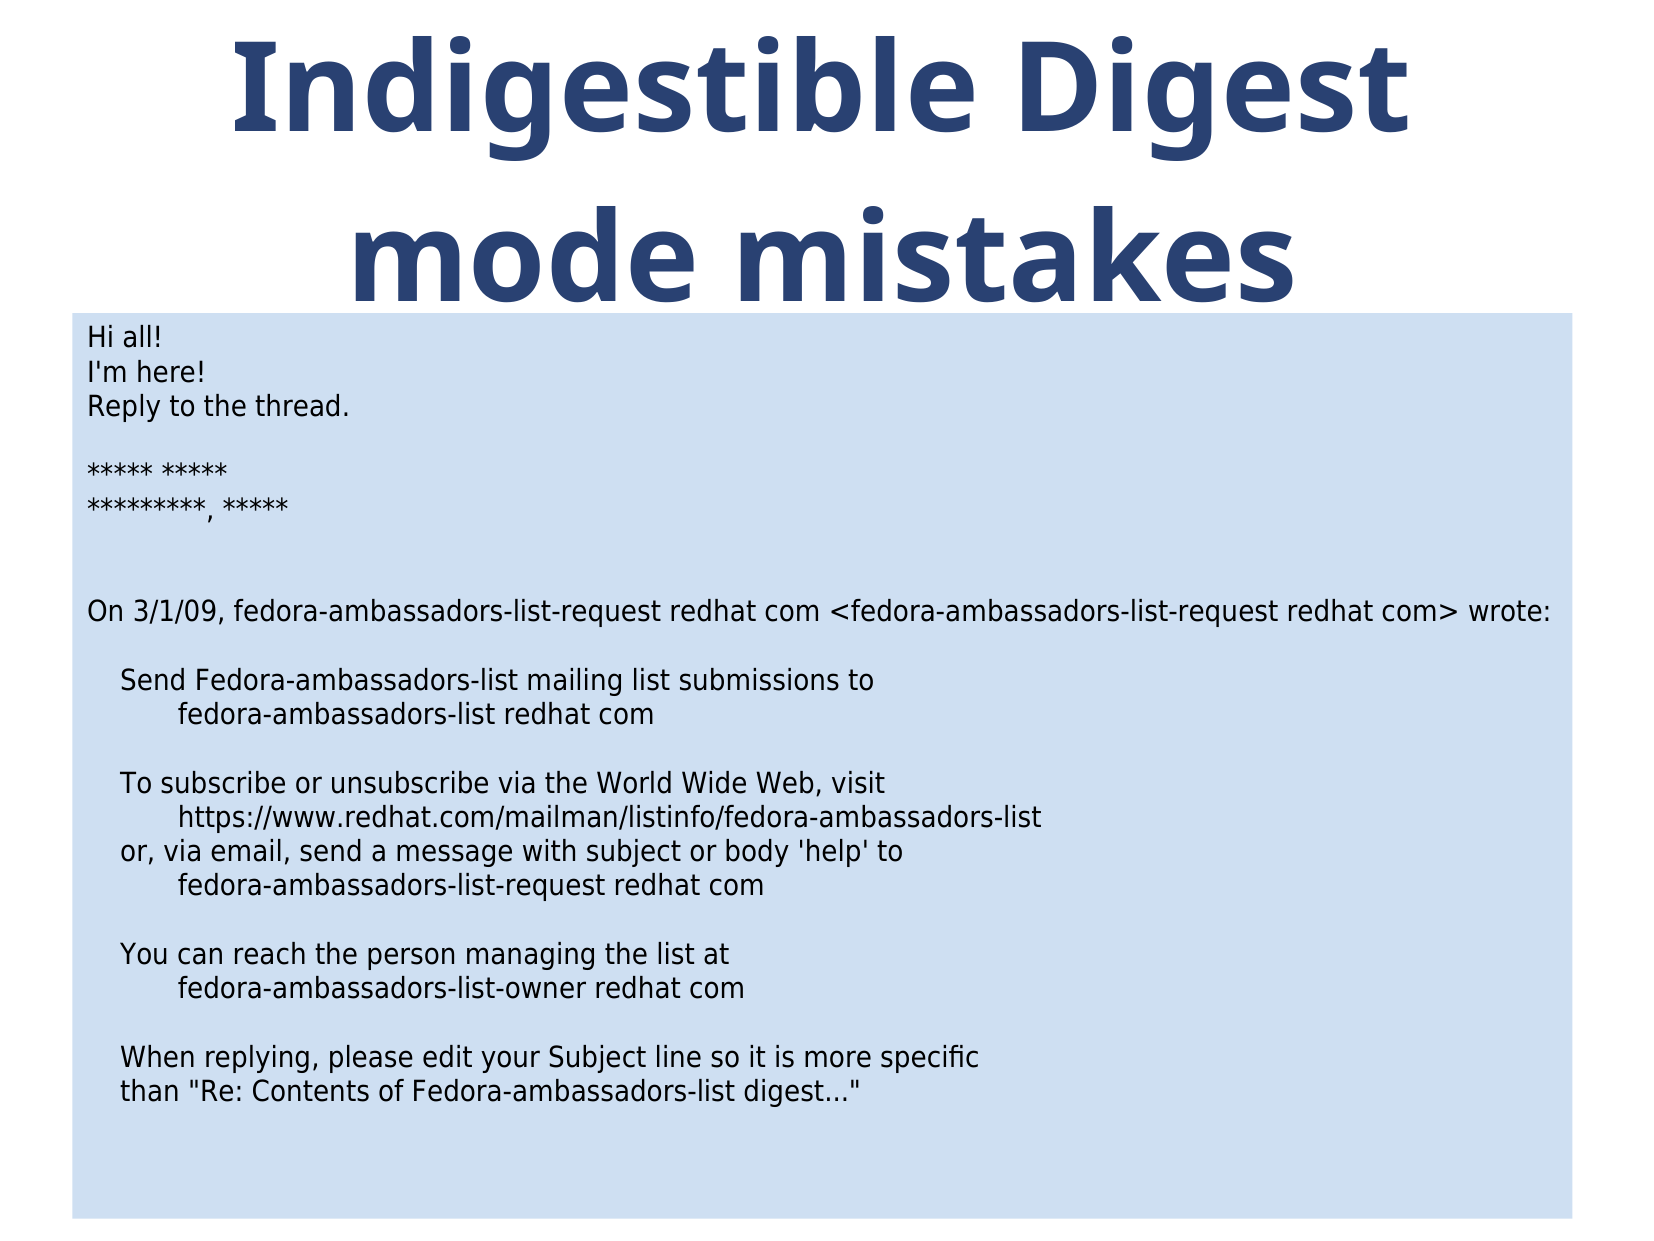

Indigestible Digest mode mistakes
Hi all!
I'm here!
Reply to the thread.
***** *****
*********, *****
On 3/1/09, fedora-ambassadors-list-request redhat com <fedora-ambassadors-list-request redhat com> wrote:
 Send Fedora-ambassadors-list mailing list submissions to
 fedora-ambassadors-list redhat com
 To subscribe or unsubscribe via the World Wide Web, visit
 https://www.redhat.com/mailman/listinfo/fedora-ambassadors-list
 or, via email, send a message with subject or body 'help' to
 fedora-ambassadors-list-request redhat com
 You can reach the person managing the list at
 fedora-ambassadors-list-owner redhat com
 When replying, please edit your Subject line so it is more specific
 than "Re: Contents of Fedora-ambassadors-list digest..."